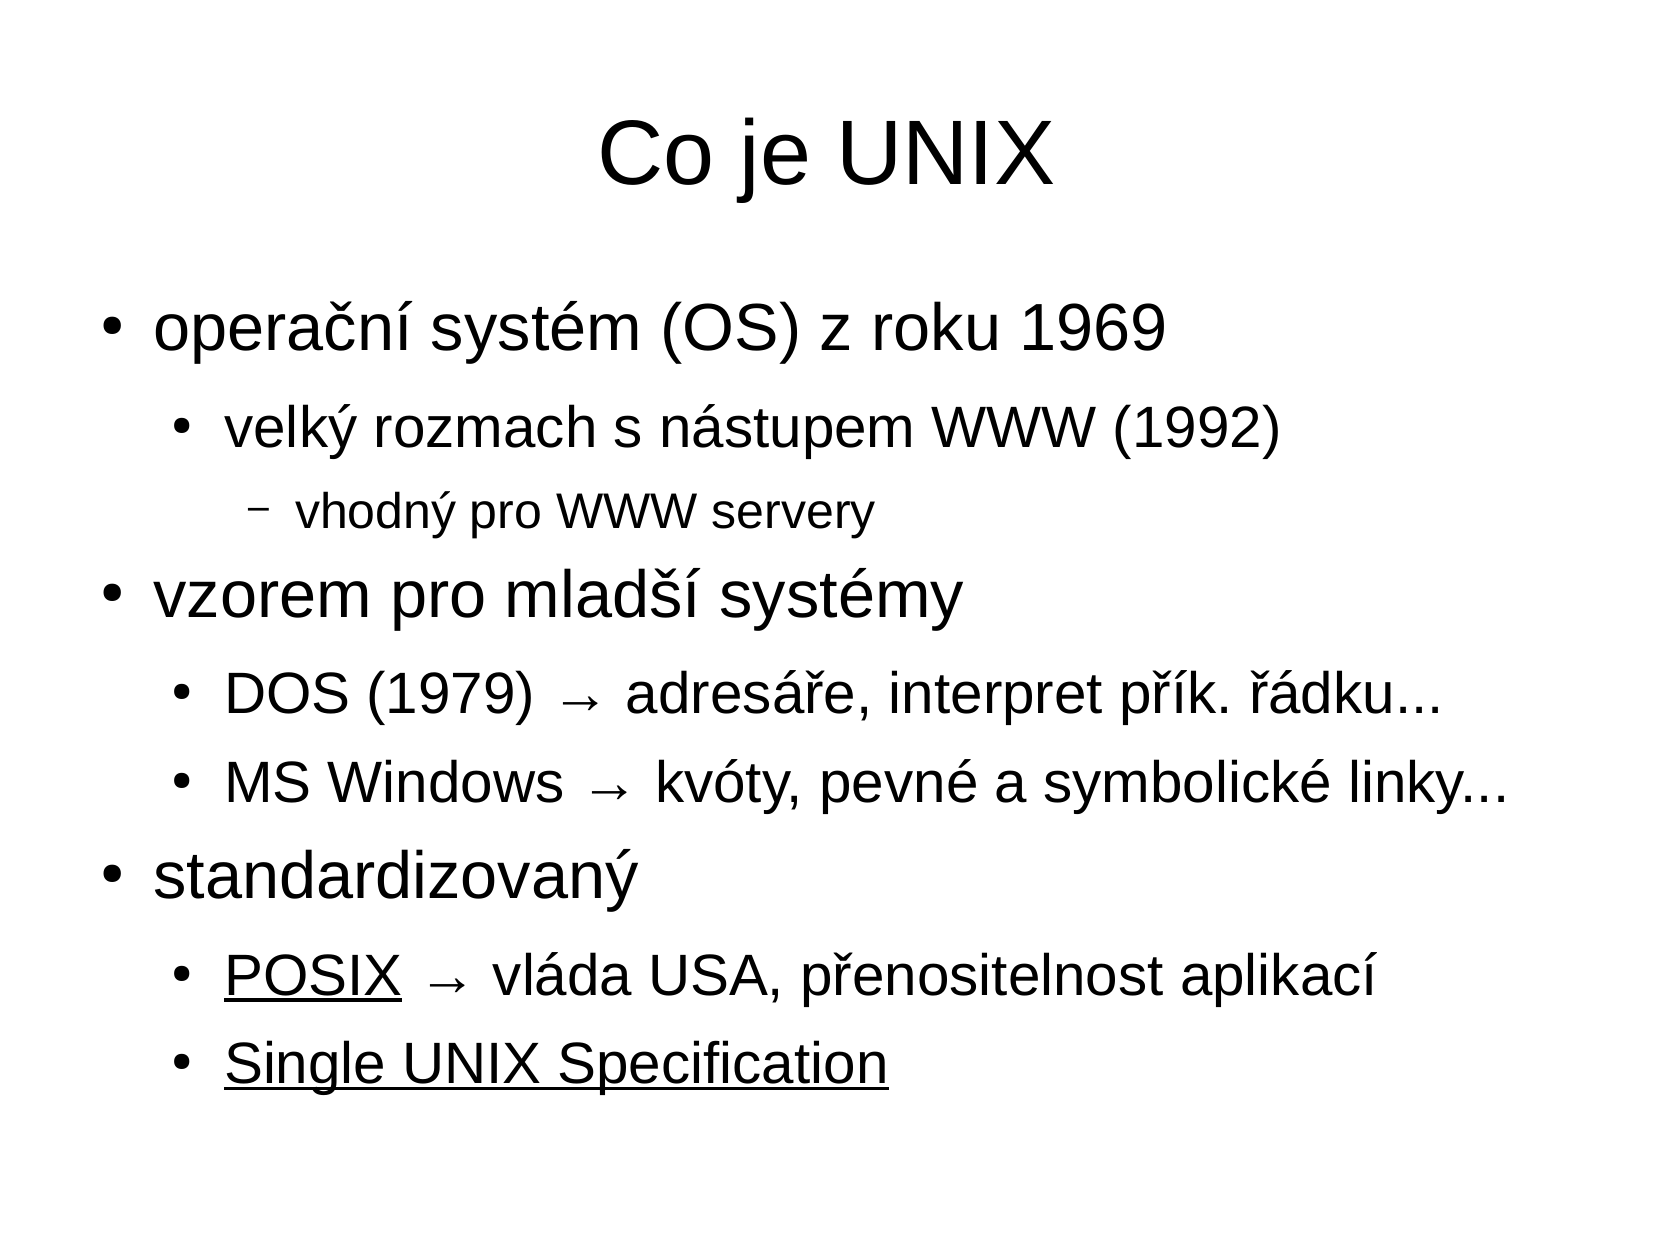

# Co je UNIX
operační systém (OS) z roku 1969
velký rozmach s nástupem WWW (1992)
vhodný pro WWW servery
vzorem pro mladší systémy
DOS (1979) → adresáře, interpret přík. řádku...
MS Windows → kvóty, pevné a symbolické linky...
standardizovaný
POSIX → vláda USA, přenositelnost aplikací
Single UNIX Specification